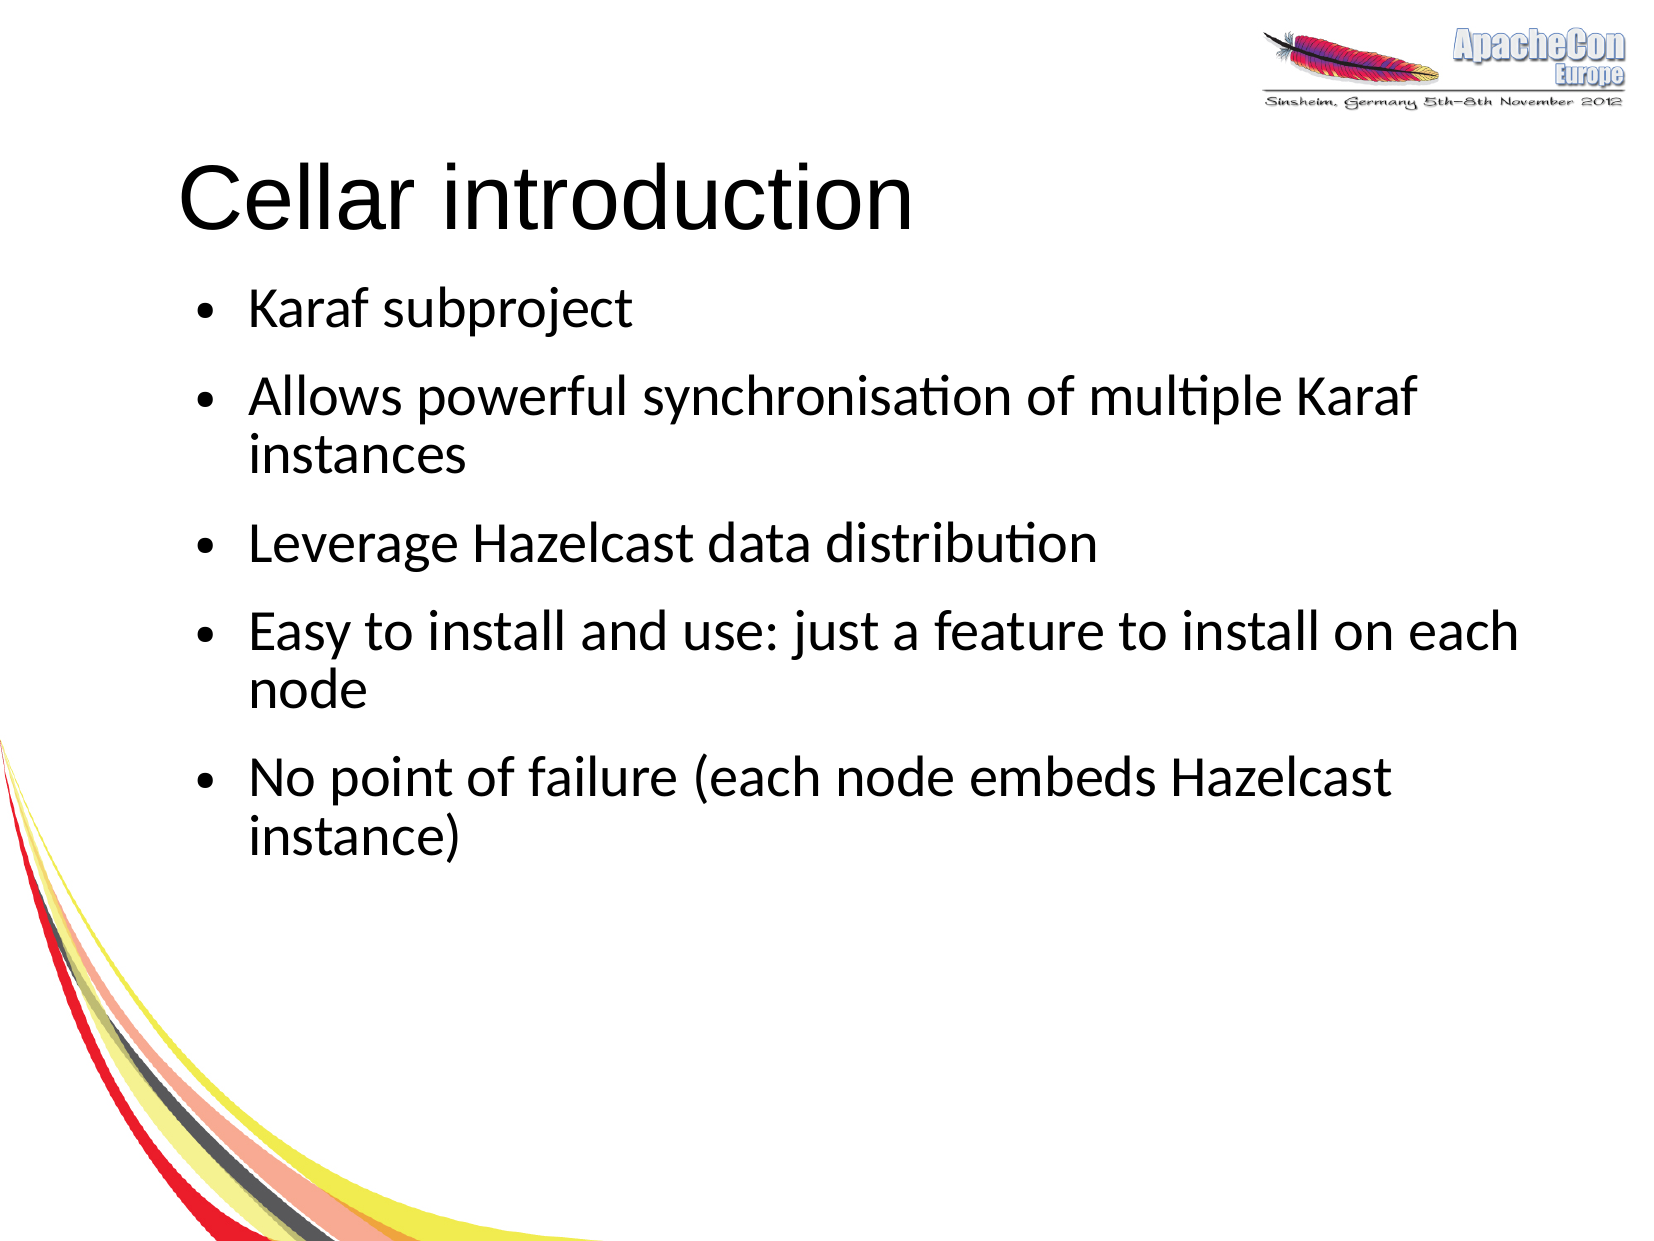

# Cellar introduction
Karaf subproject
Allows powerful synchronisation of multiple Karaf instances
Leverage Hazelcast data distribution
Easy to install and use: just a feature to install on each node
No point of failure (each node embeds Hazelcast instance)